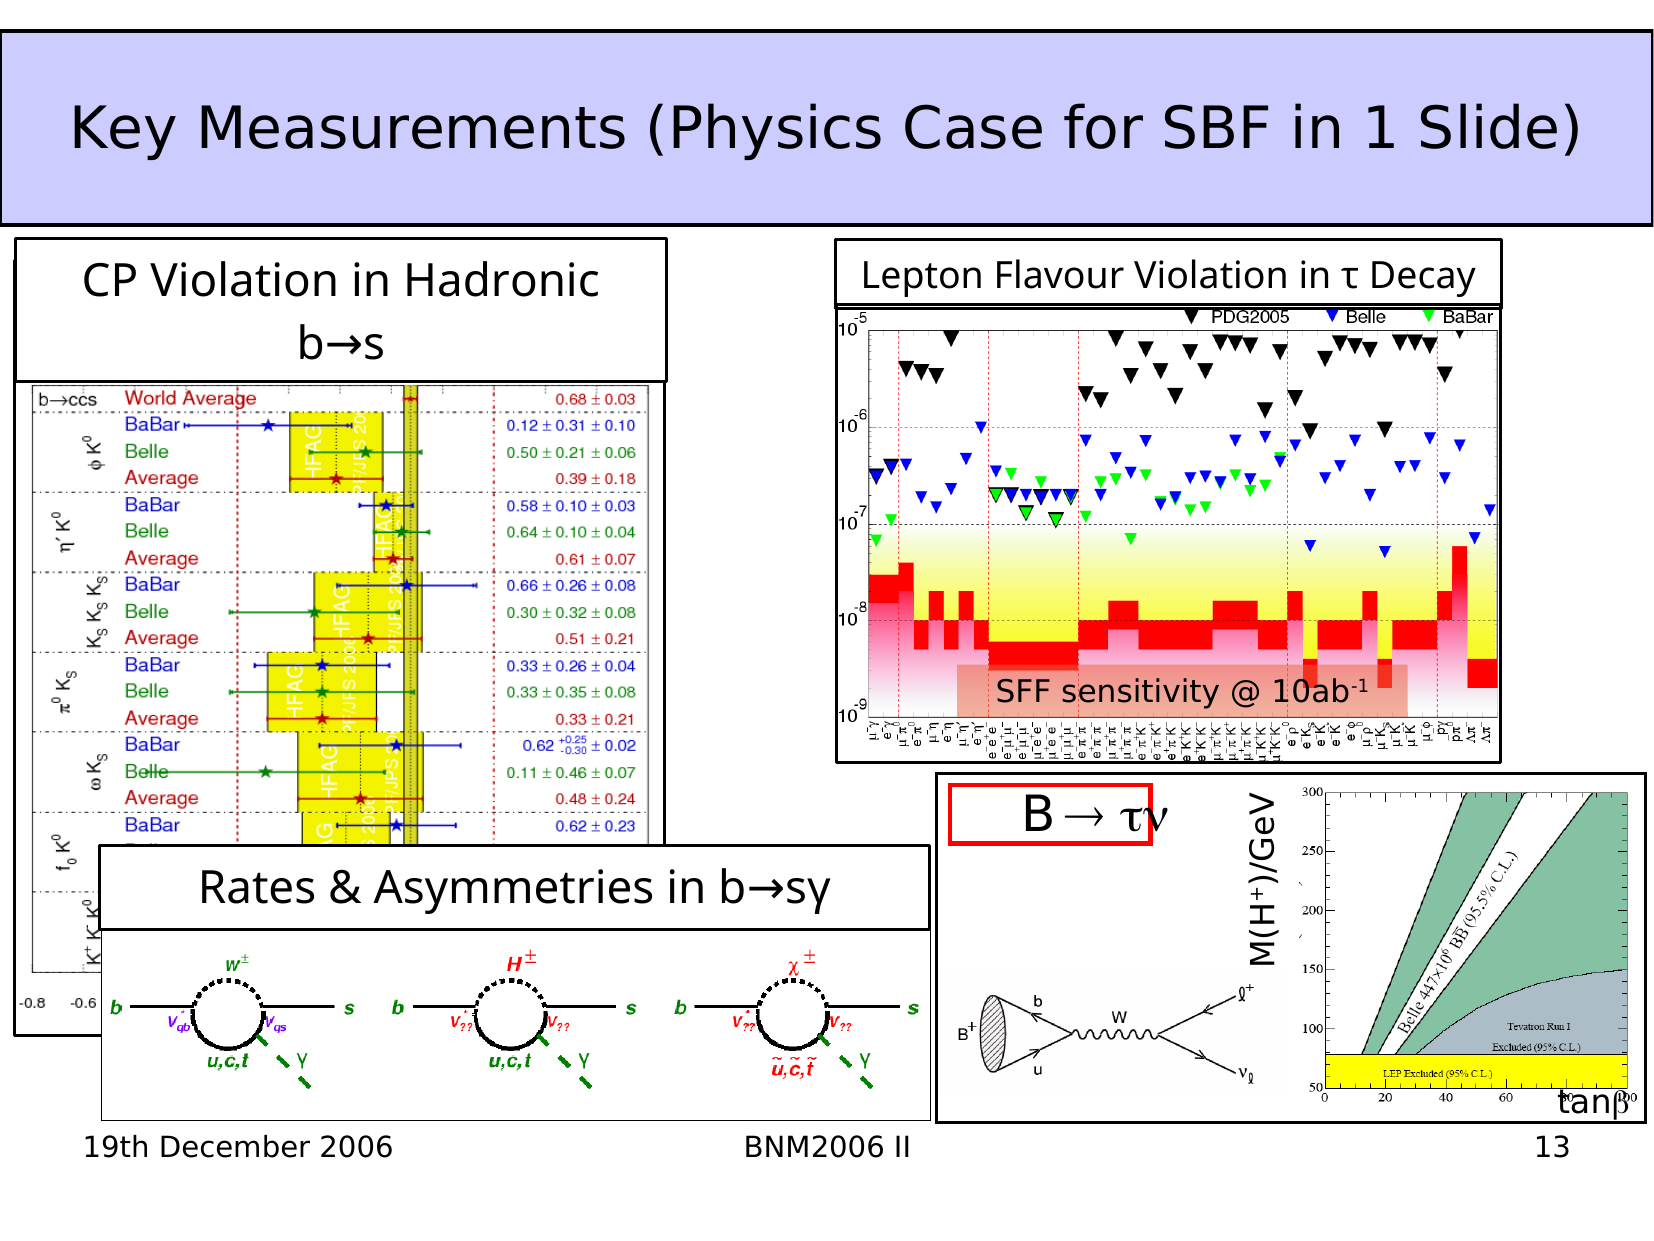

# Key Measurements (Physics Case for SBF in 1 Slide)
CP Violation in Hadronic b→s
Lepton Flavour Violation in τ Decay
SFF sensitivity @ 10ab-1
B  
M(H+)/GeV
tan
Rates & Asymmetries in b→sγ
19th December 2006
BNM2006 II
13